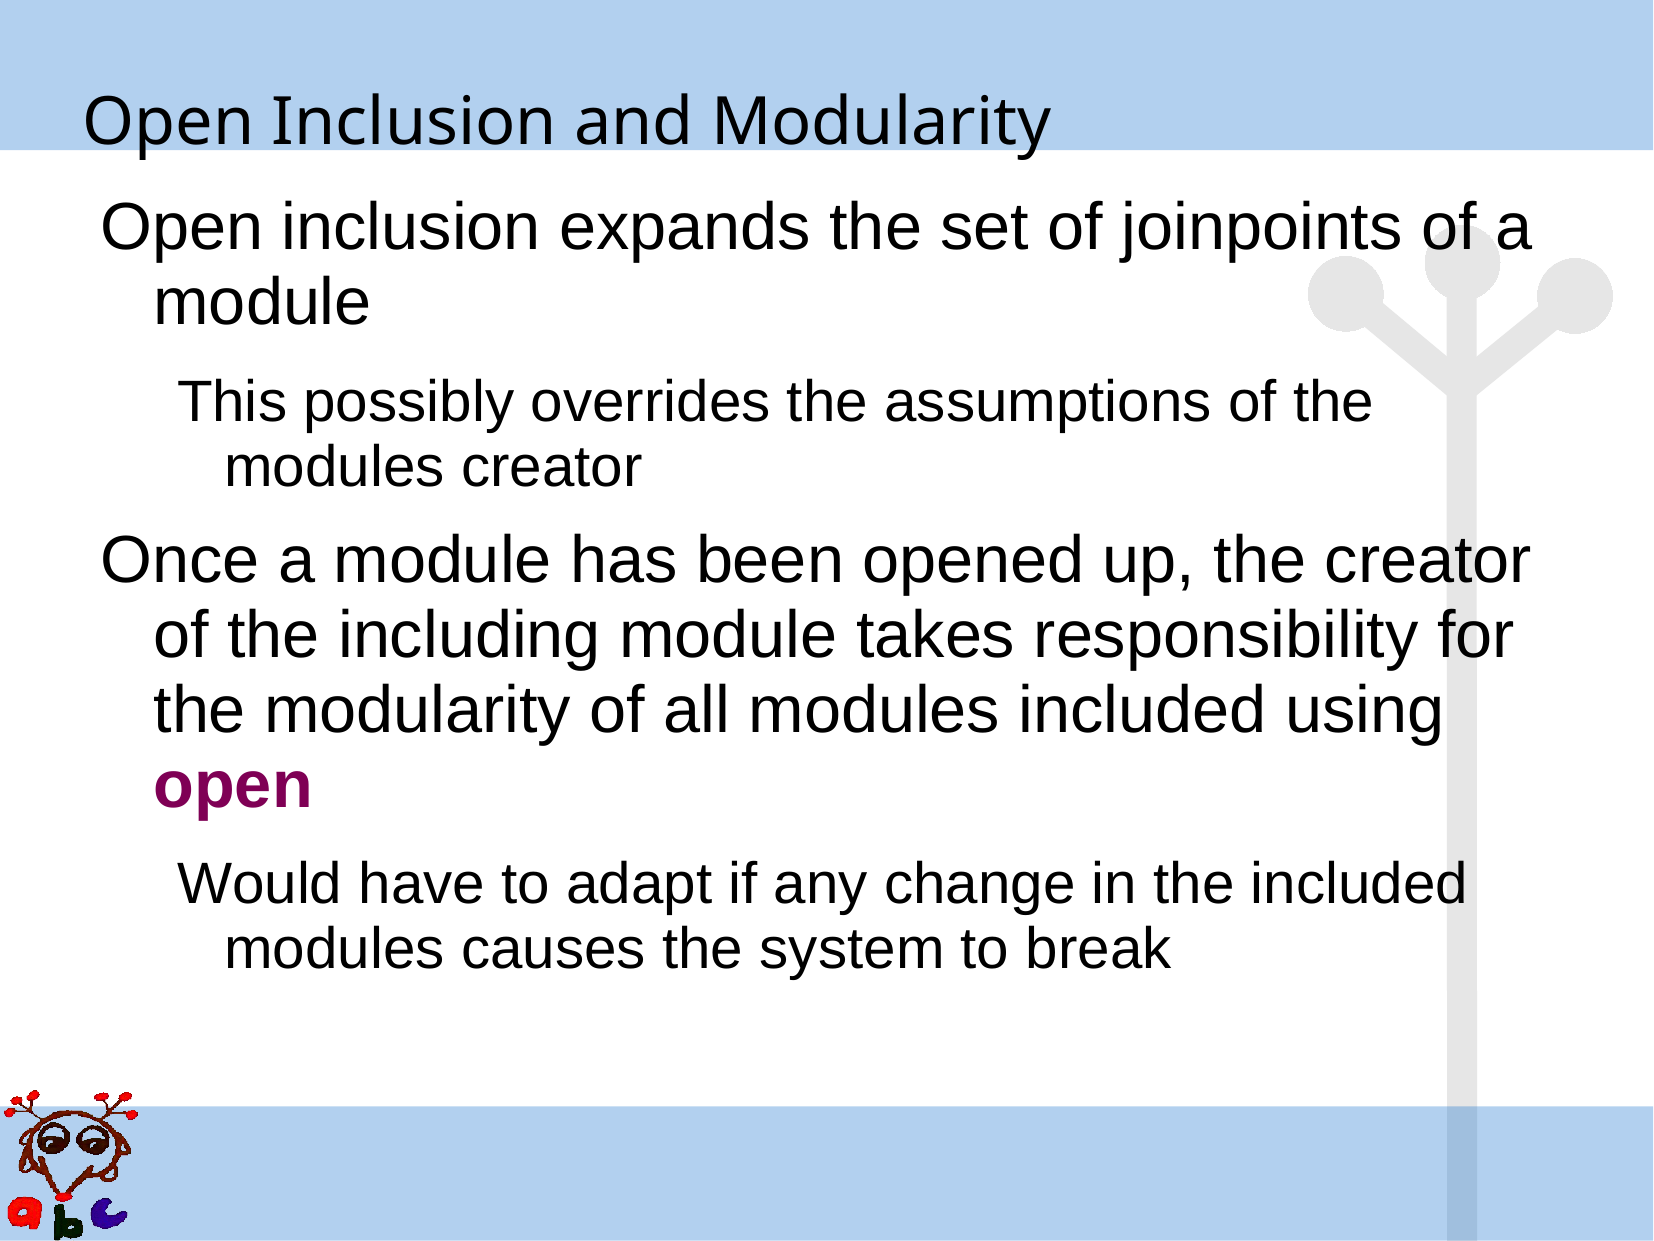

# Open Inclusion and Modularity
Open inclusion expands the set of joinpoints of a module
This possibly overrides the assumptions of the modules creator
Once a module has been opened up, the creator of the including module takes responsibility for the modularity of all modules included using open
Would have to adapt if any change in the included modules causes the system to break